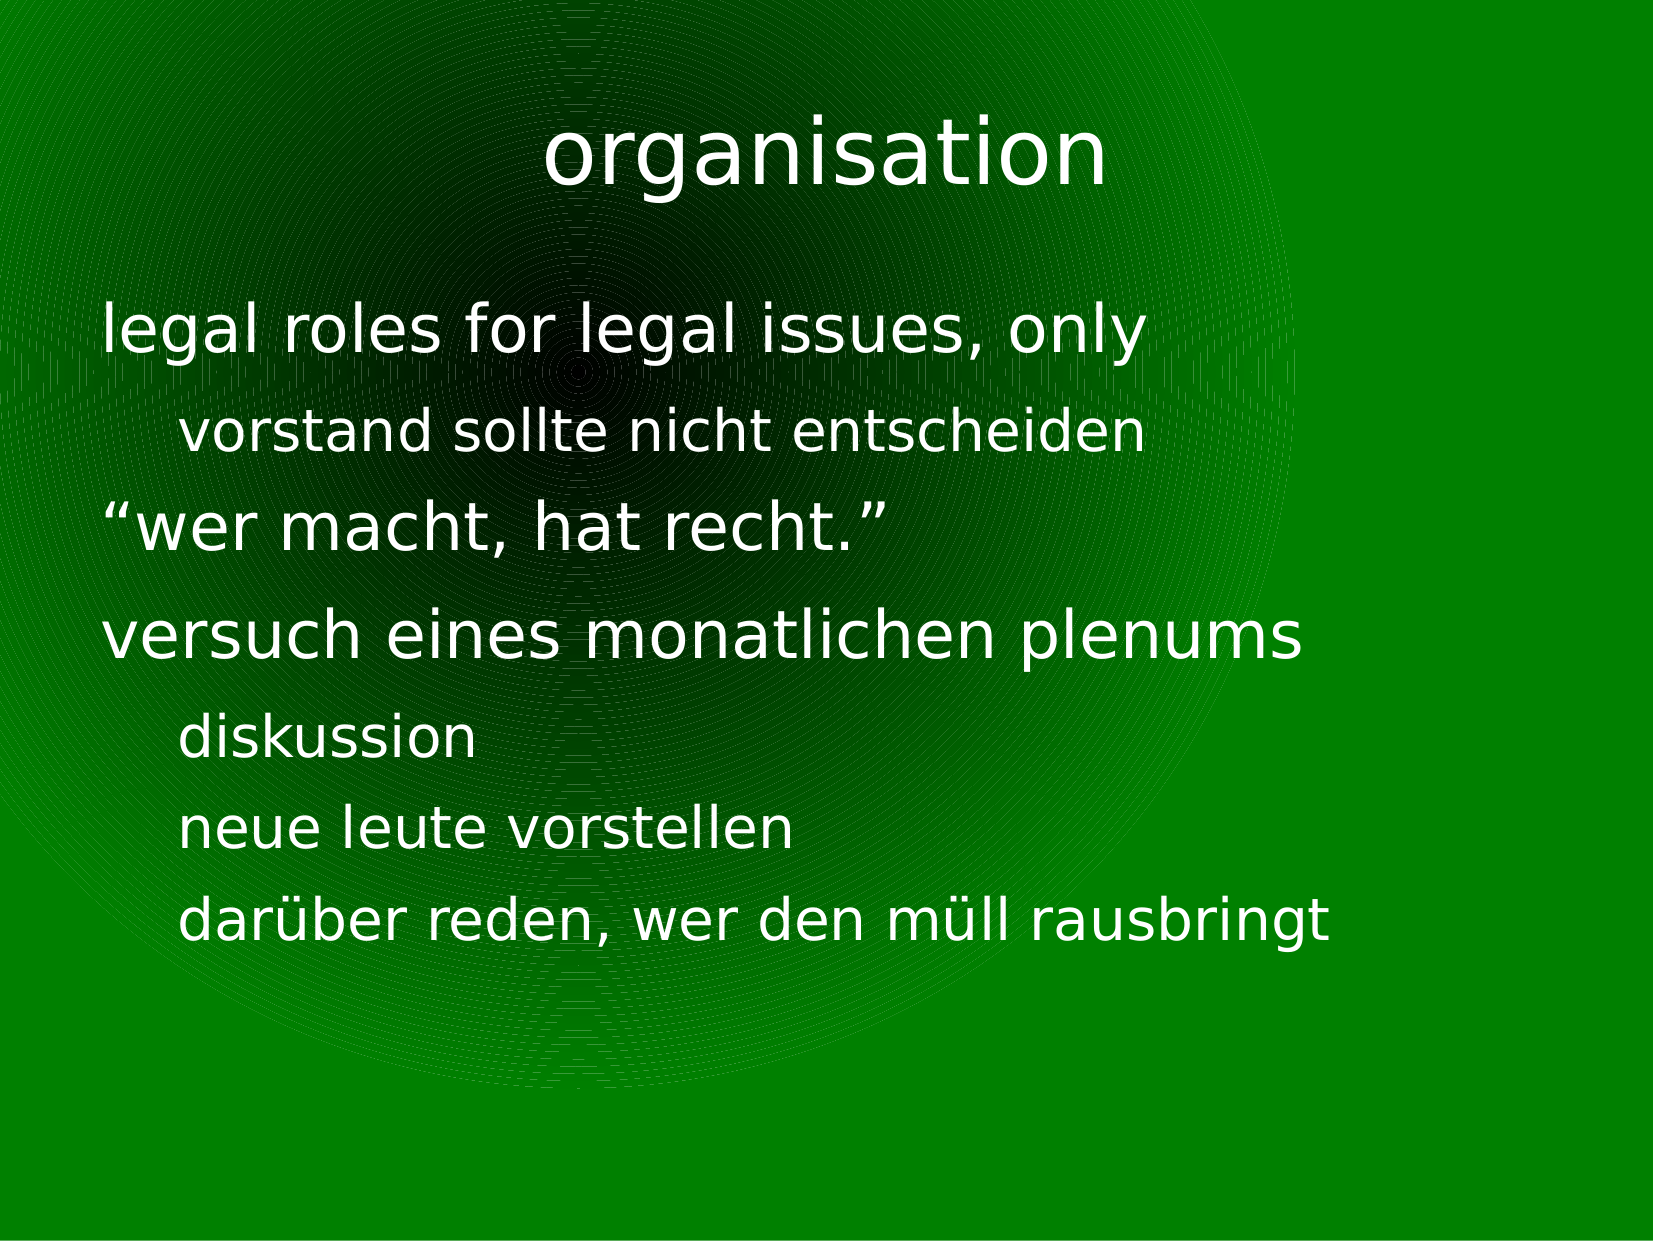

# organisation
legal roles for legal issues, only
vorstand sollte nicht entscheiden
“wer macht, hat recht.”
versuch eines monatlichen plenums
diskussion
neue leute vorstellen
darüber reden, wer den müll rausbringt